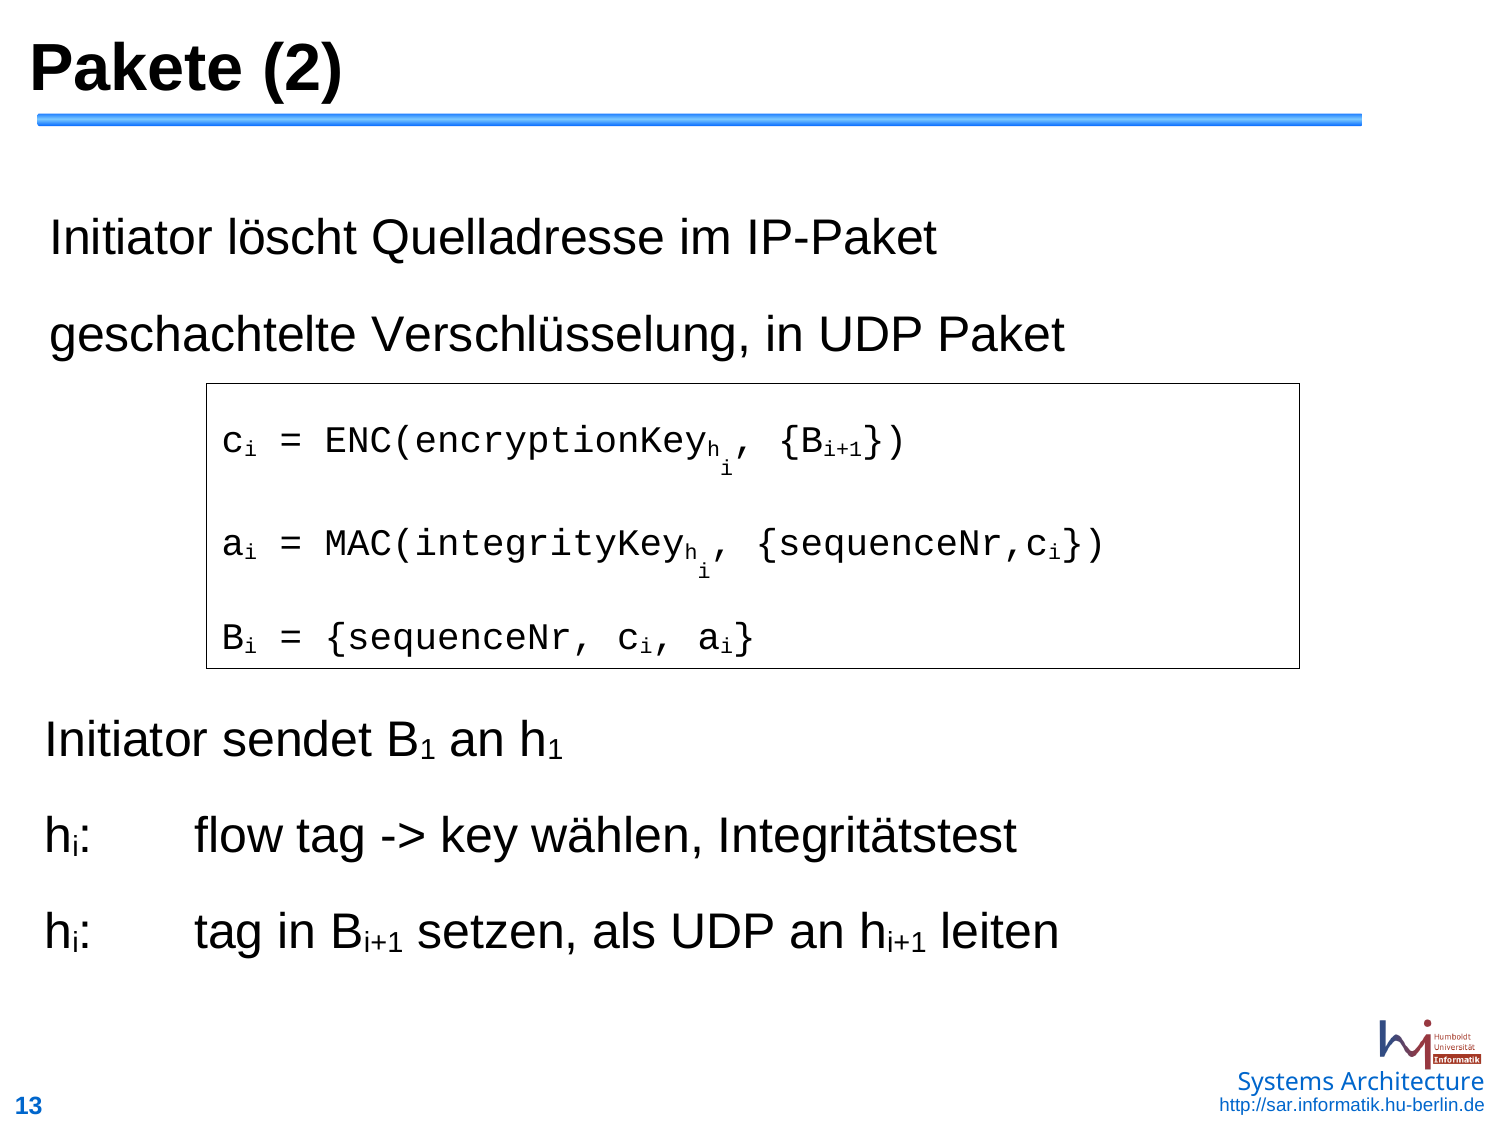

# Pakete (2)
Initiator löscht Quelladresse im IP-Paket
geschachtelte Verschlüsselung, in UDP Paket
ci = ENC(encryptionKeyhi, {Bi+1})
ai = MAC(integrityKeyhi, {sequenceNr,ci})
Bi = {sequenceNr, ci, ai}
Initiator sendet B1 an h1
hi:	flow tag -> key wählen, Integritätstest
hi:	tag in Bi+1 setzen, als UDP an hi+1 leiten